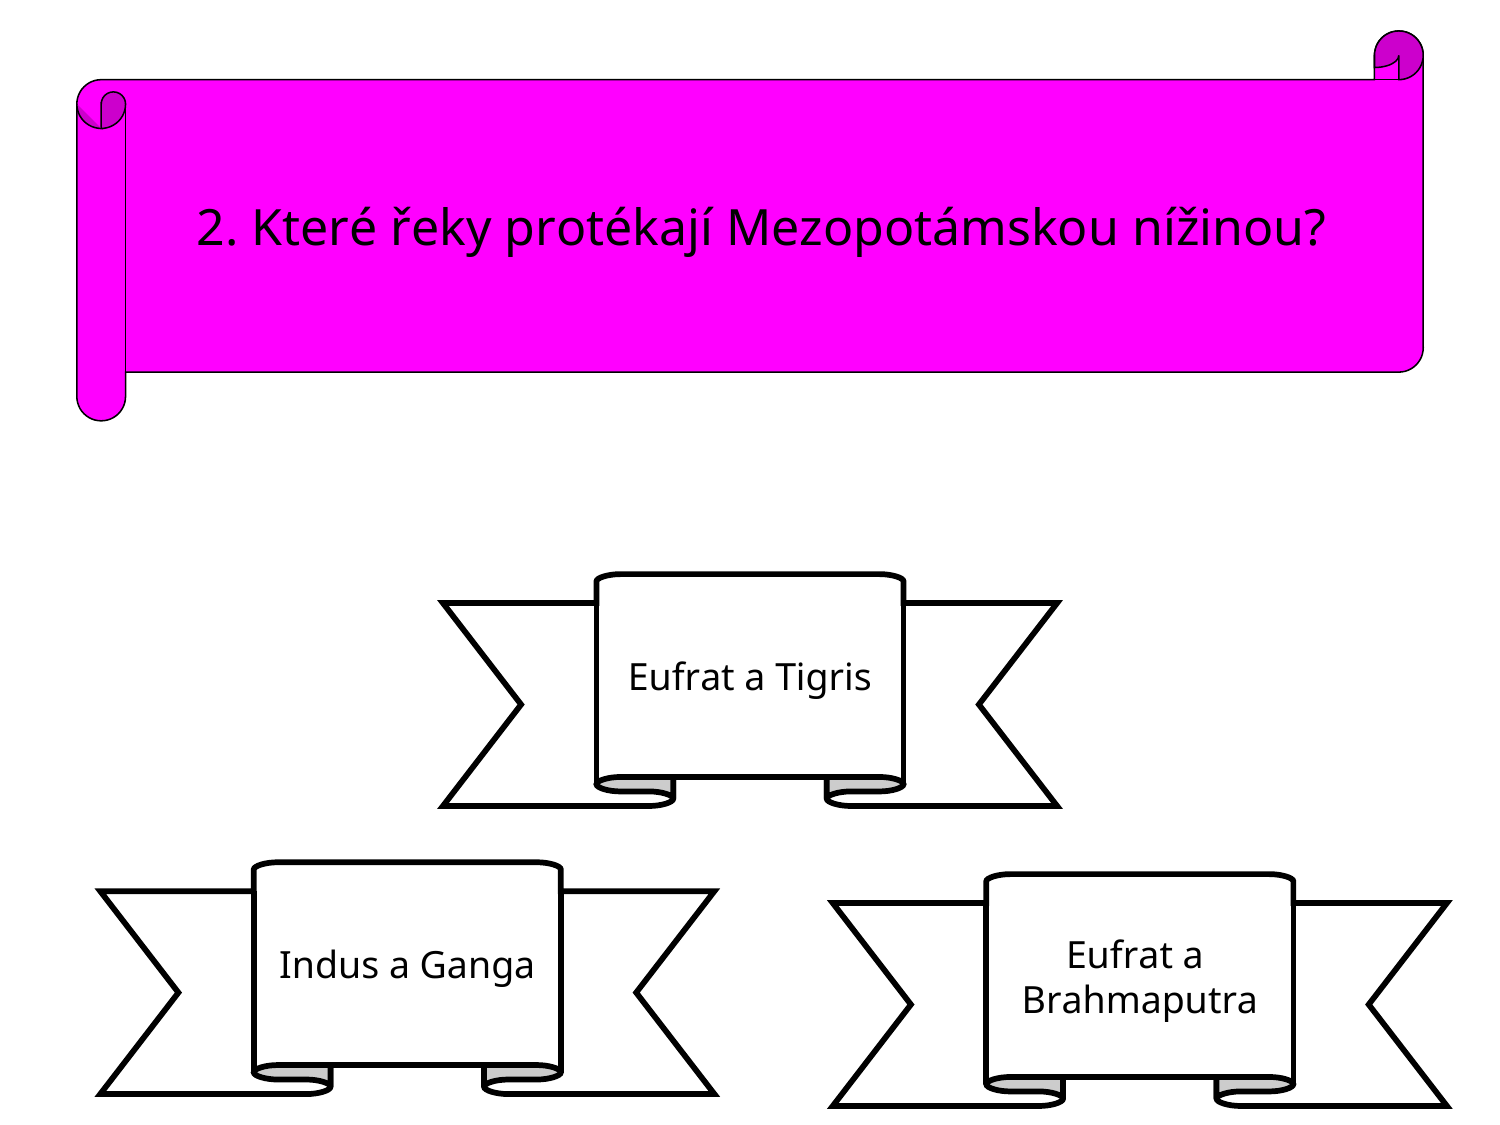

2. Které řeky protékají Mezopotámskou nížinou?
Eufrat a Tigris
Indus a Ganga
Eufrat a
Brahmaputra